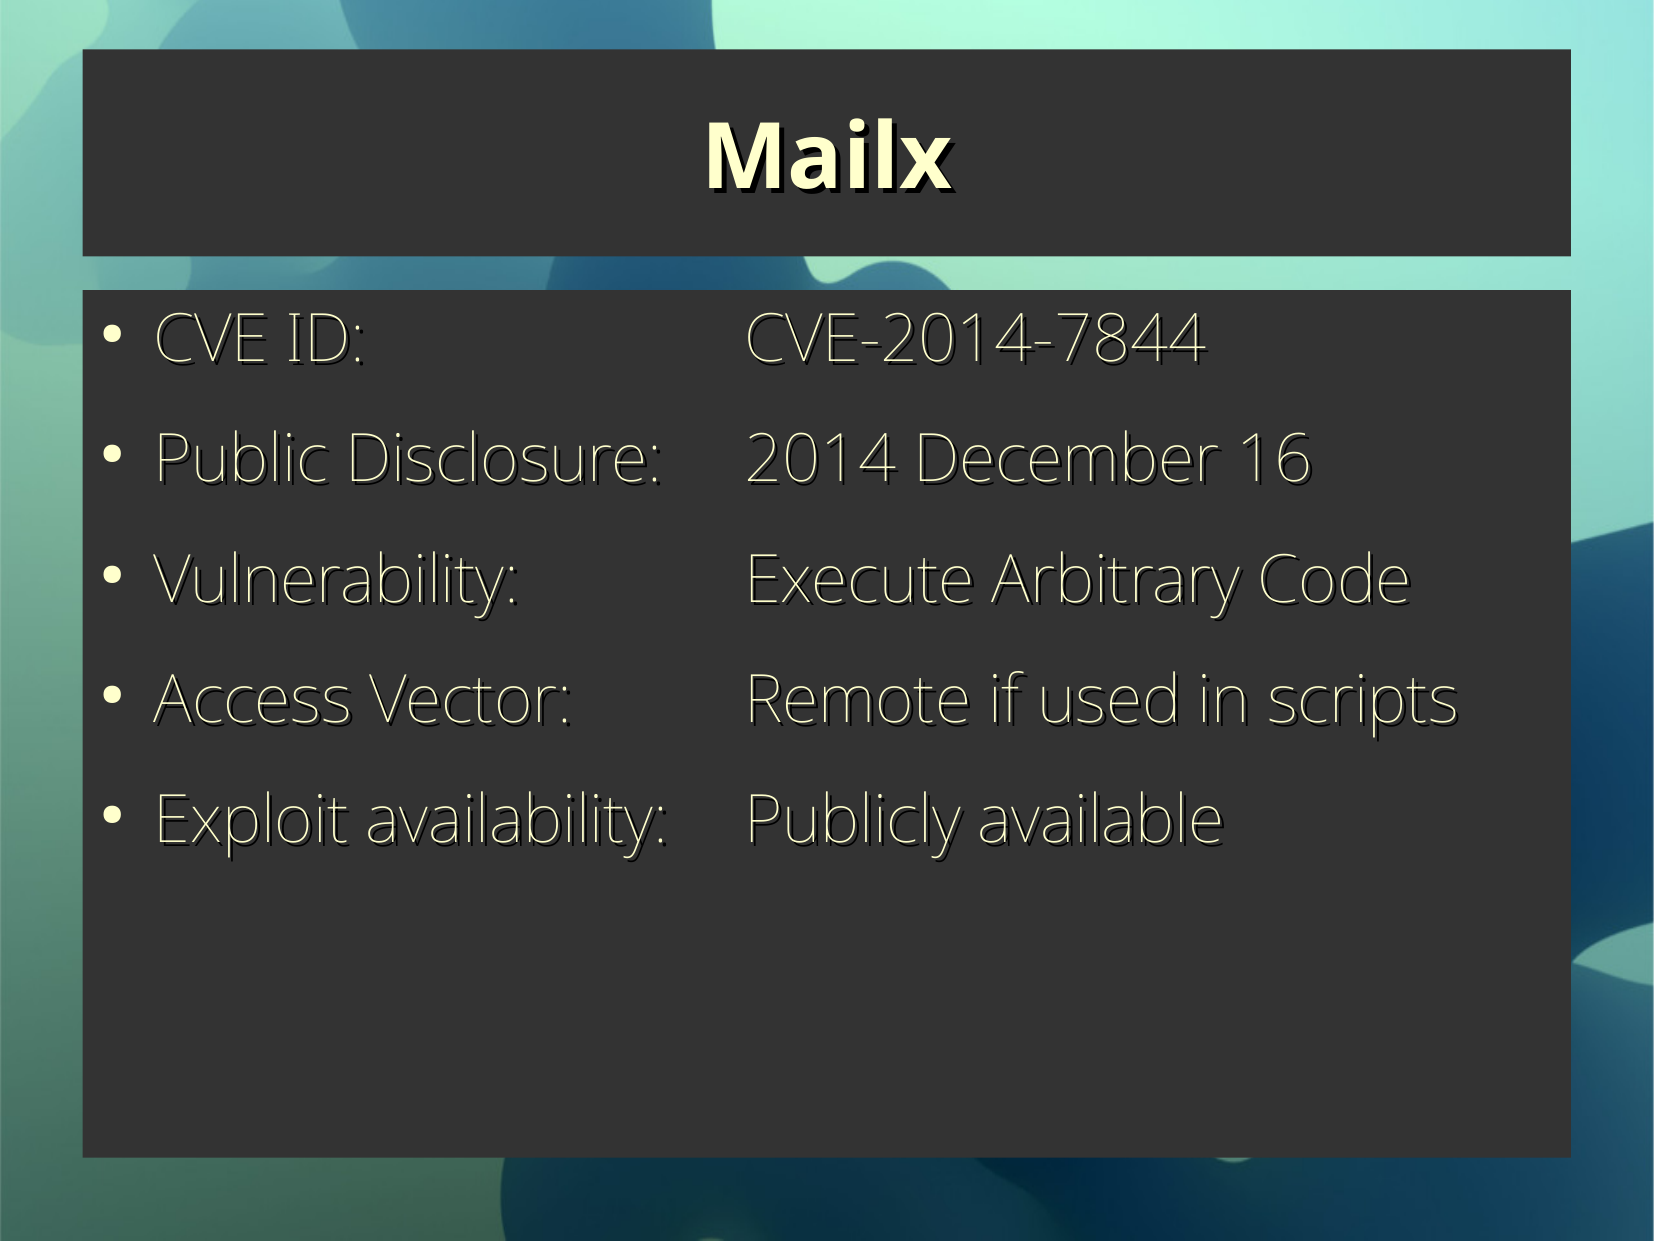

# Mailx
CVE ID:						CVE-2014-7844
Public Disclosure:		2014 December 16
Vulnerability:				Execute Arbitrary Code
Access Vector:			Remote if used in scripts
Exploit availability:		Publicly available